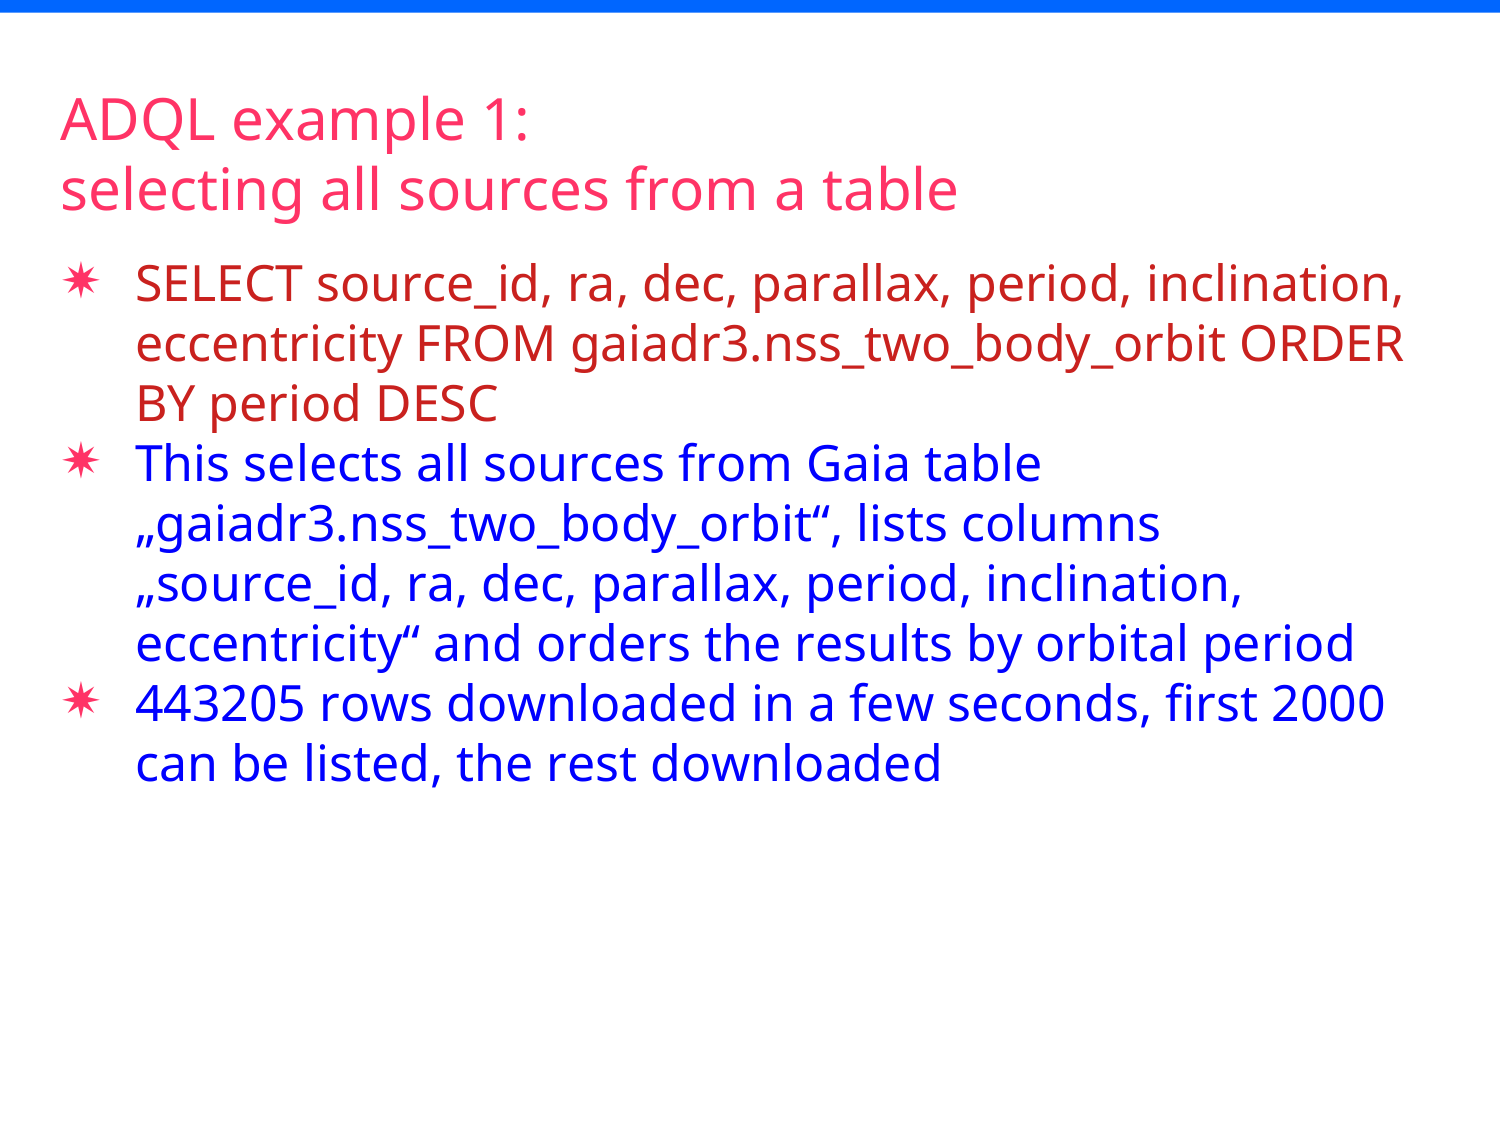

ADQL example 1:
selecting all sources from a table
SELECT source_id, ra, dec, parallax, period, inclination, eccentricity FROM gaiadr3.nss_two_body_orbit ORDER BY period DESC
This selects all sources from Gaia table „gaiadr3.nss_two_body_orbit“, lists columns „source_id, ra, dec, parallax, period, inclination, eccentricity“ and orders the results by orbital period
443205 rows downloaded in a few seconds, first 2000 can be listed, the rest downloaded
19